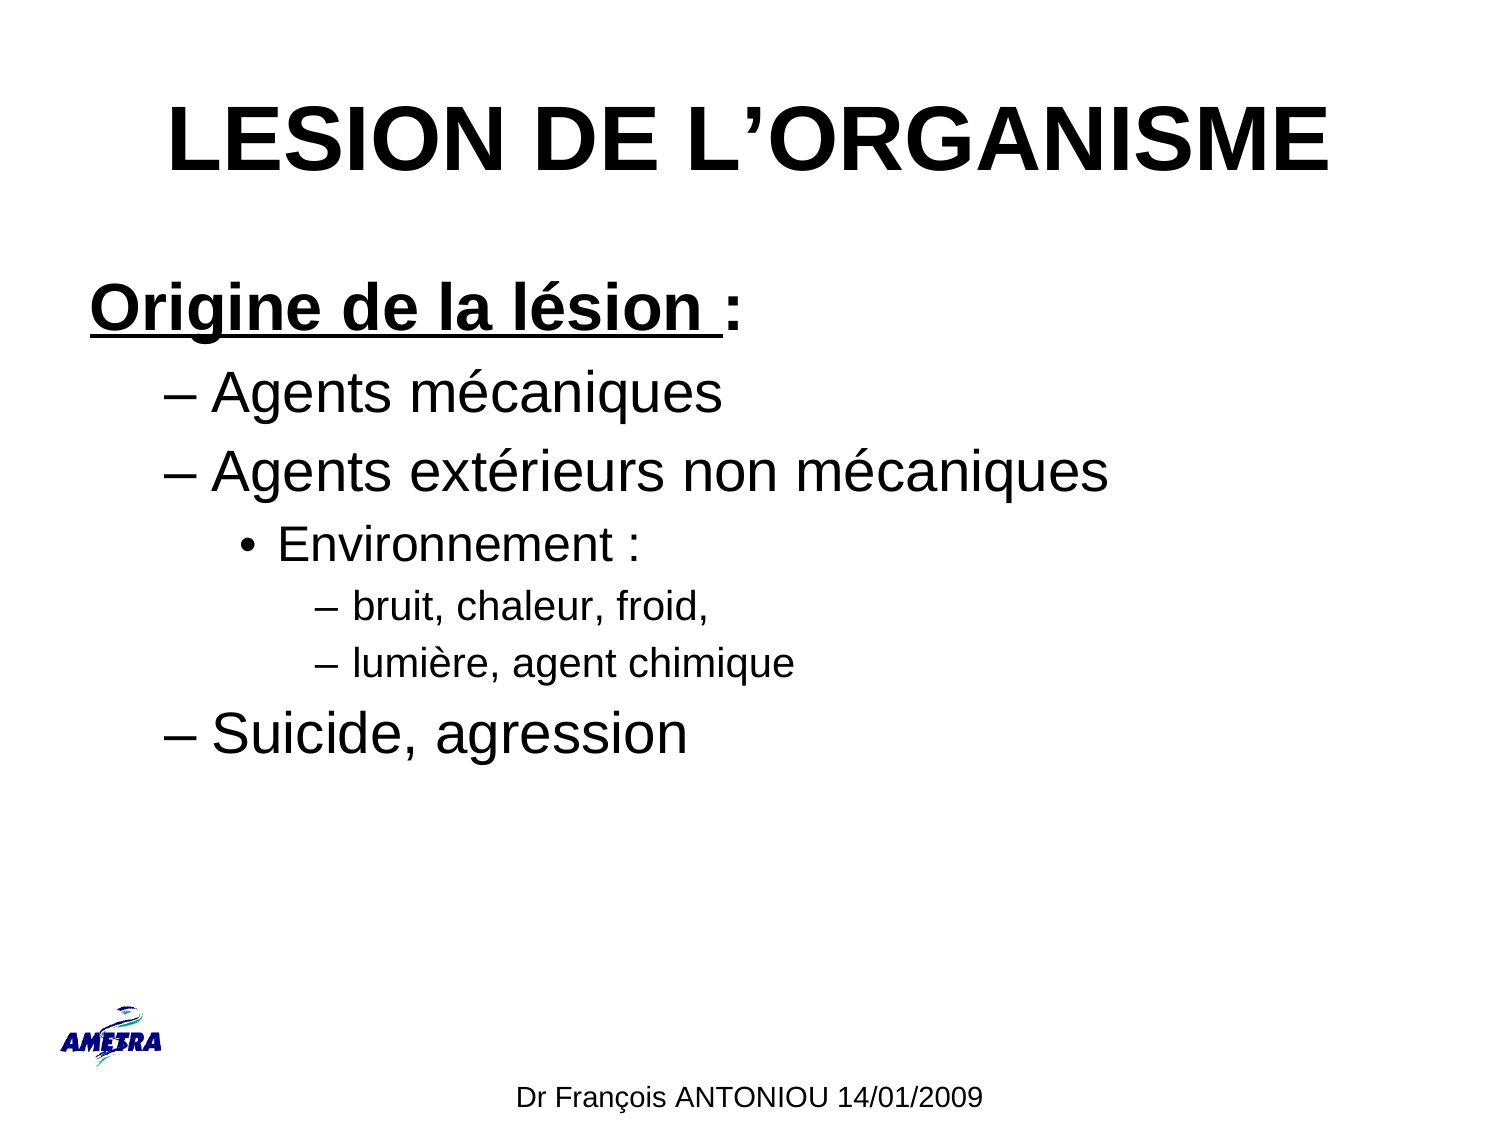

# LESION DE L’ORGANISME
Origine de la lésion :
Agents mécaniques
Agents extérieurs non mécaniques
Environnement :
bruit, chaleur, froid,
lumière, agent chimique
Suicide, agression
Dr François ANTONIOU 14/01/2009